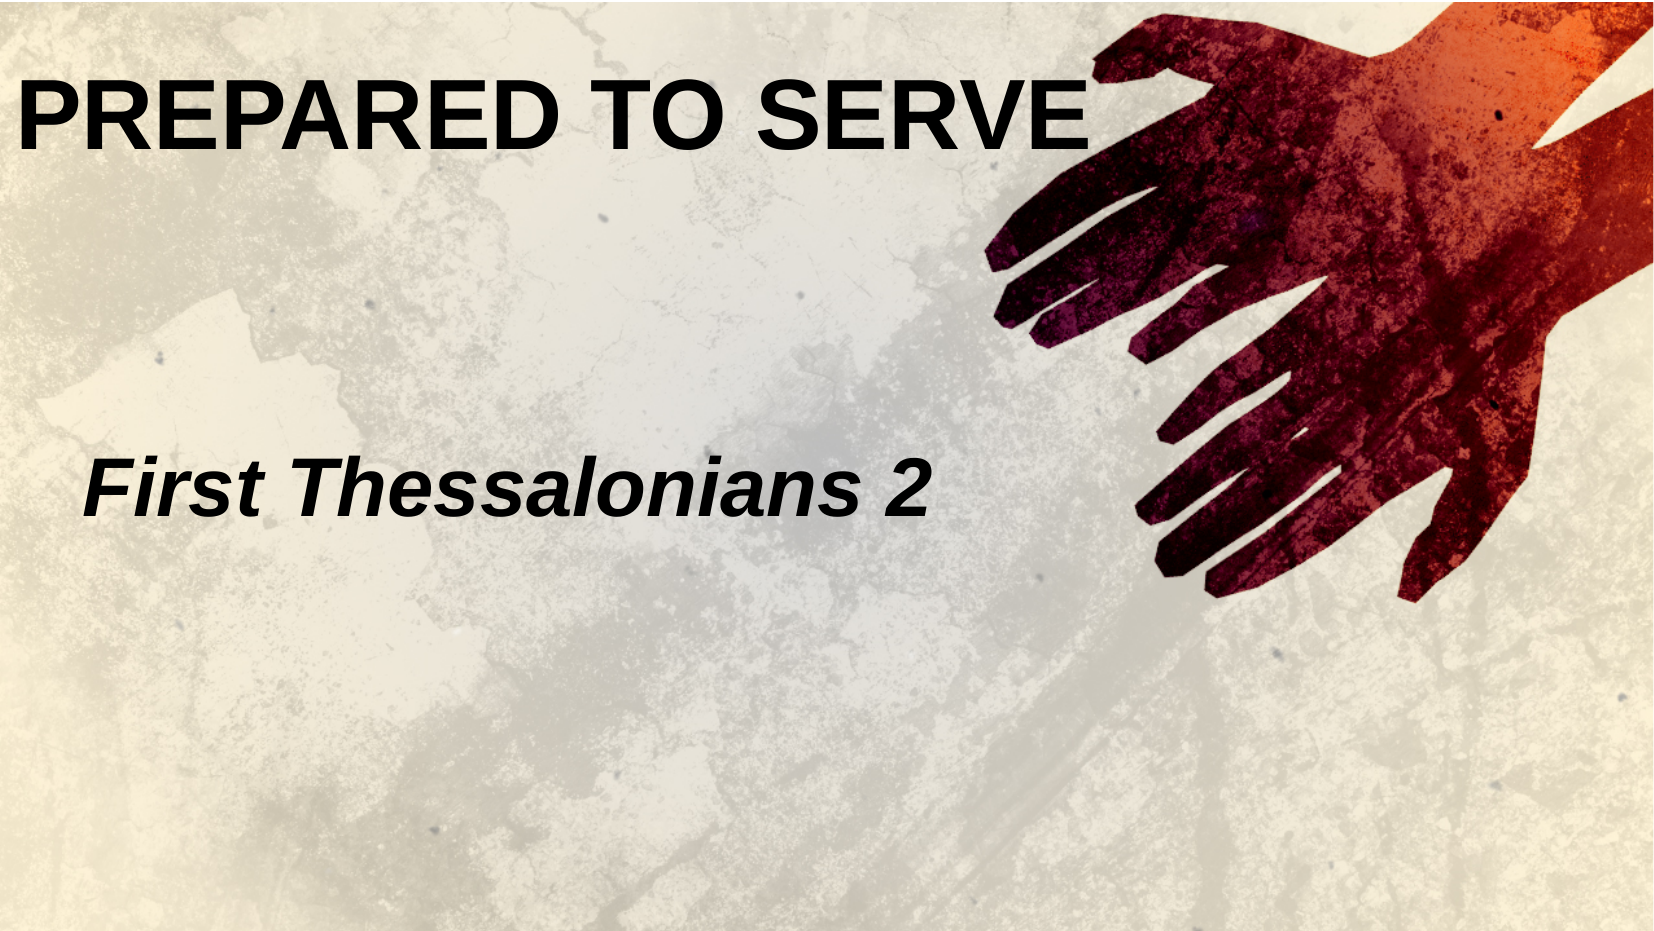

# PREPARED TO SERVE
First Thessalonians 2